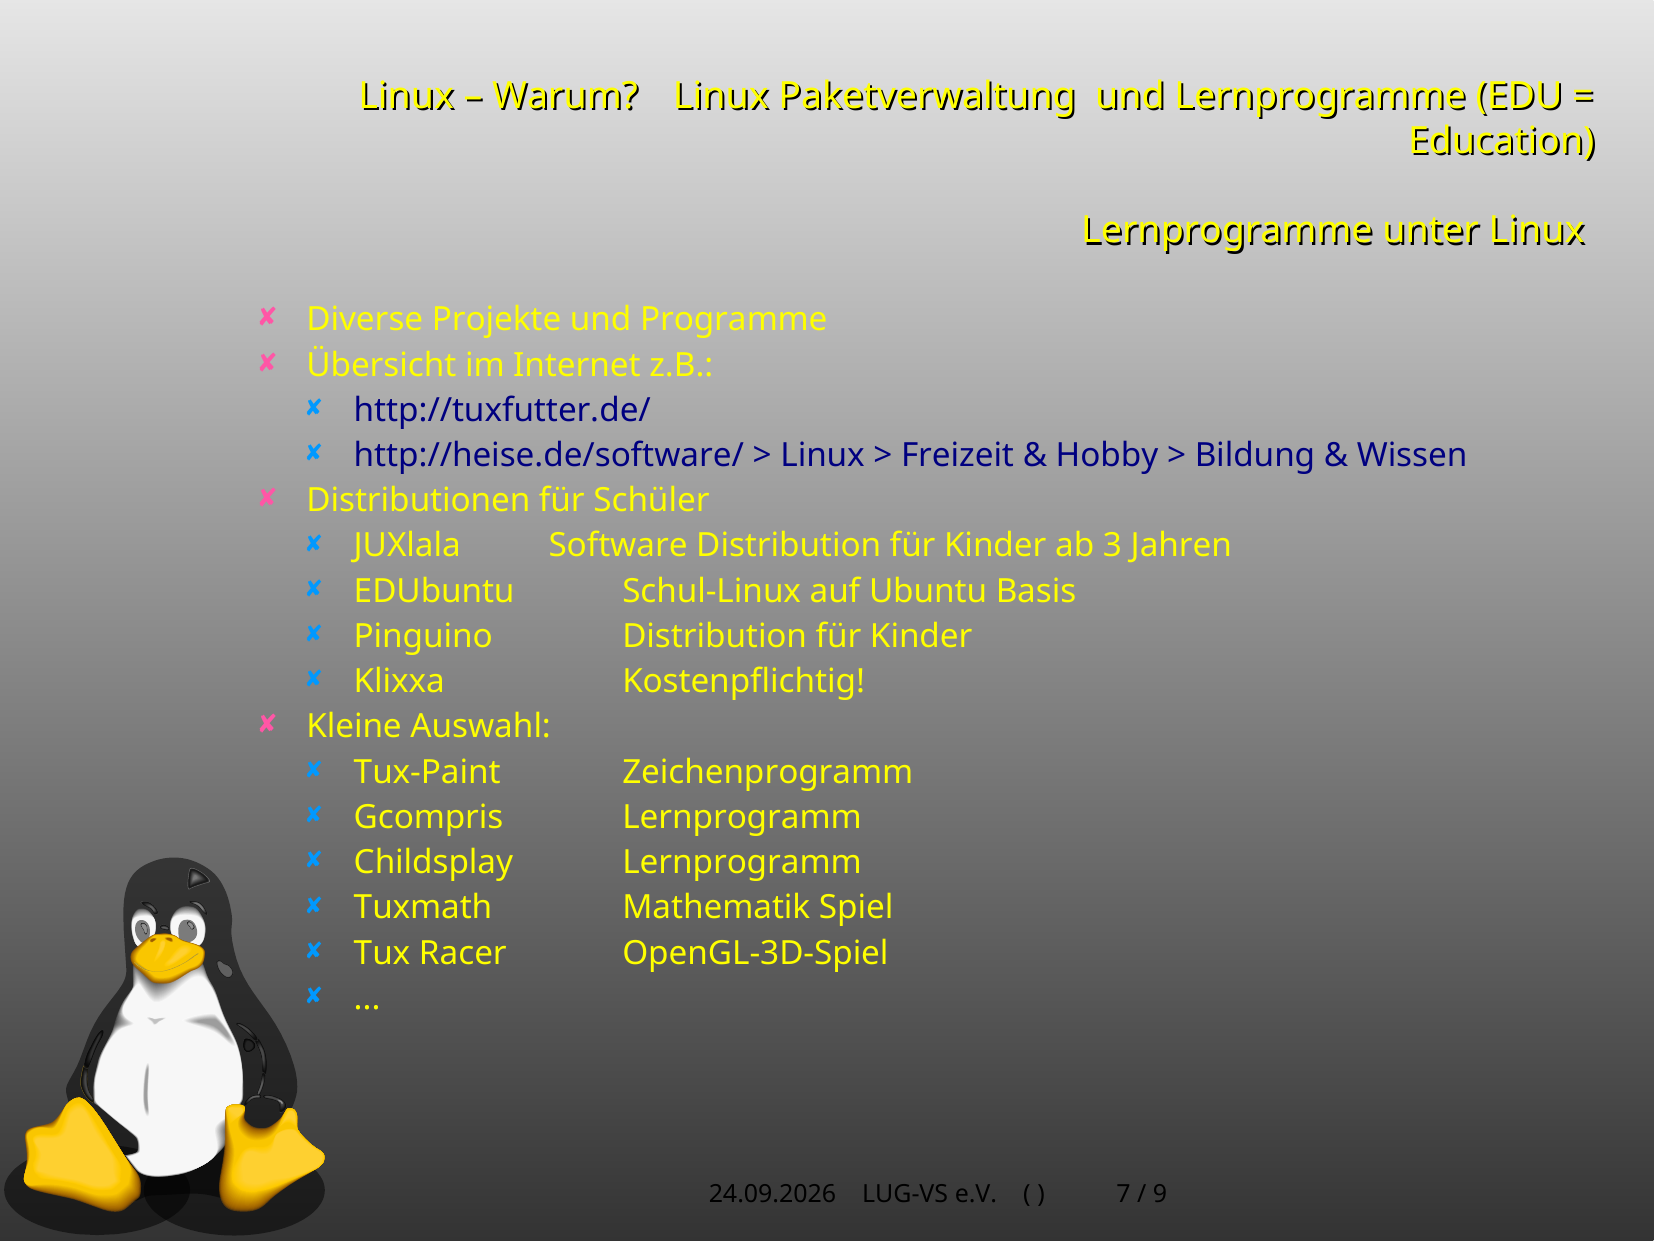

# Linux – Warum? 	 Linux Paketverwaltung und Lernprogramme (EDU = Education) Lernprogramme unter Linux
Diverse Projekte und Programme
Übersicht im Internet z.B.:
http://tuxfutter.de/
http://heise.de/software/ > Linux > Freizeit & Hobby > Bildung & Wissen
Distributionen für Schüler
JUXlala		Software Distribution für Kinder ab 3 Jahren
EDUbuntu		Schul-Linux auf Ubuntu Basis
Pinguino		Distribution für Kinder
Klixxa			Kostenpflichtig!
Kleine Auswahl:
Tux-Paint		Zeichenprogramm
Gcompris		Lernprogramm
Childsplay		Lernprogramm
Tuxmath		Mathematik Spiel
Tux Racer		OpenGL-3D-Spiel
...